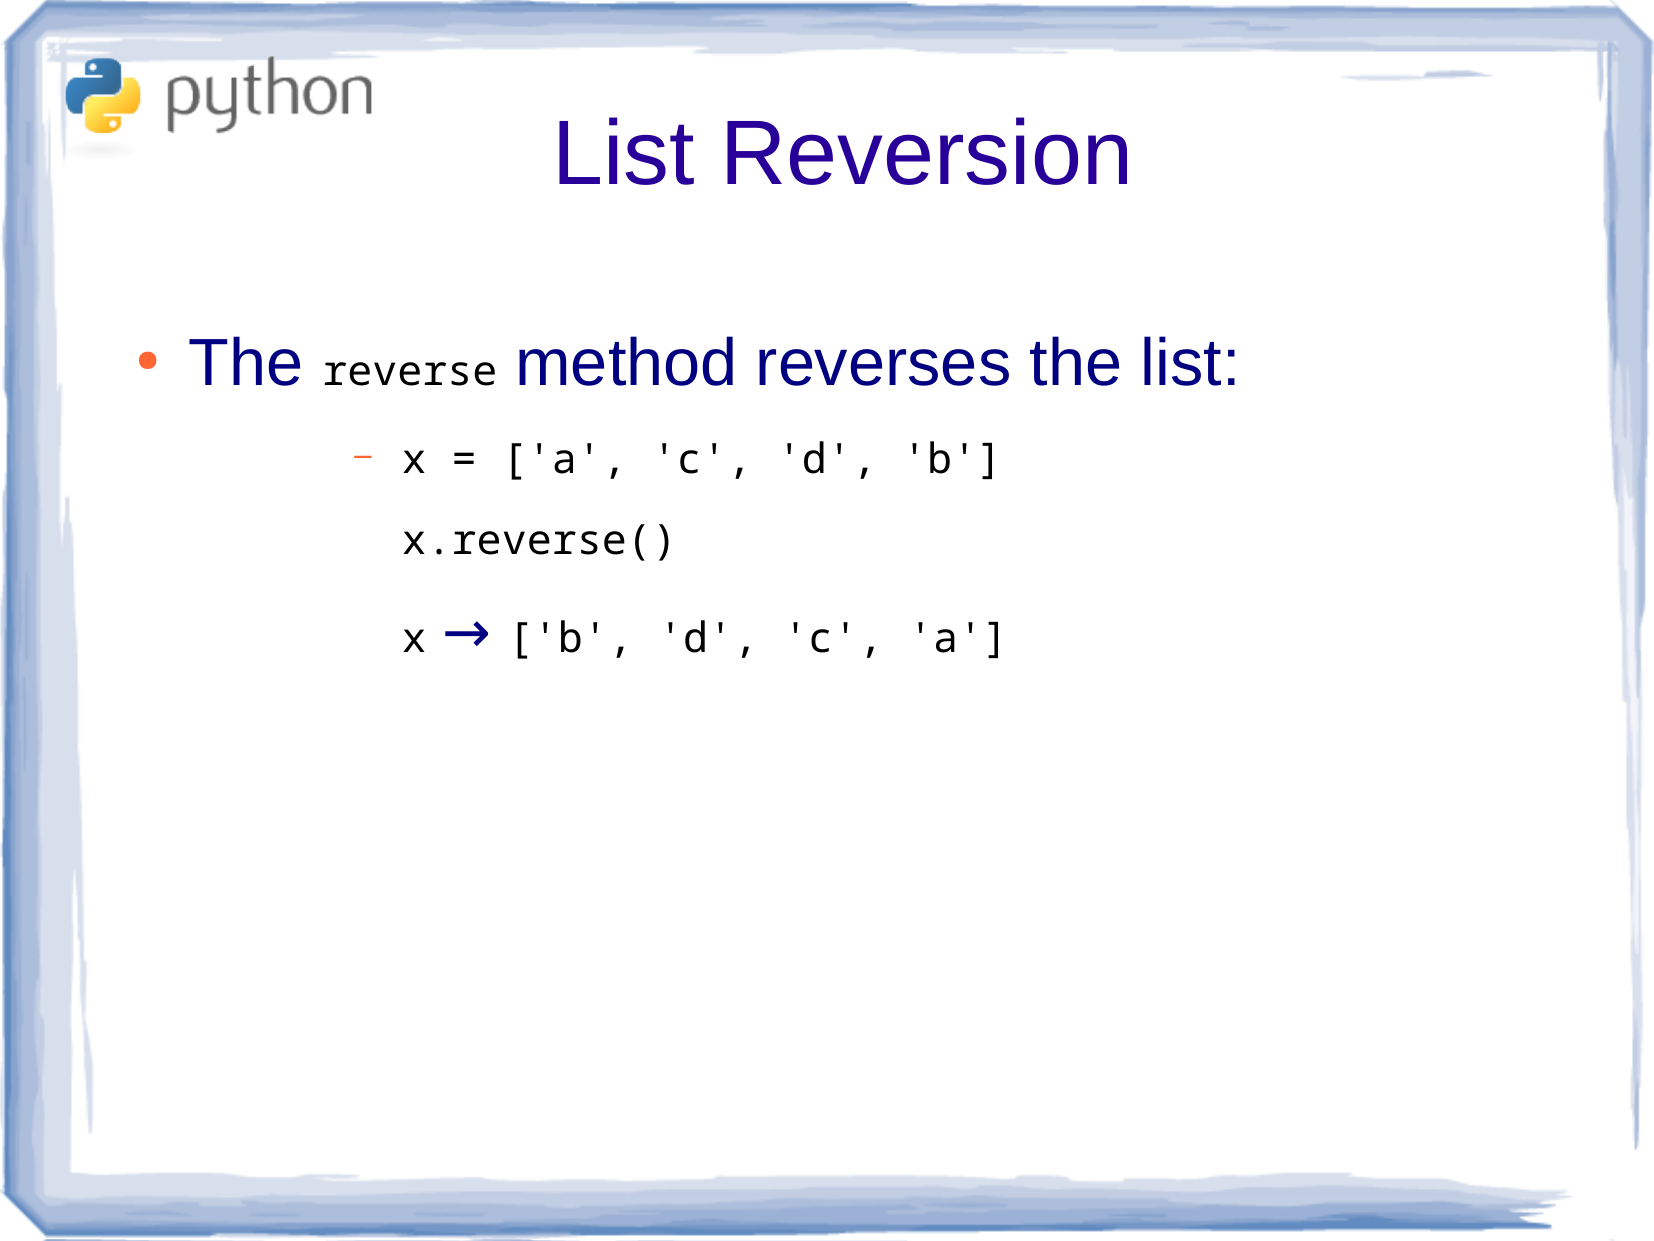

# List Reversion
The reverse method reverses the list:
x = ['a', 'c', 'd', 'b']
x.reverse()
x → ['b', 'd', 'c', 'a']